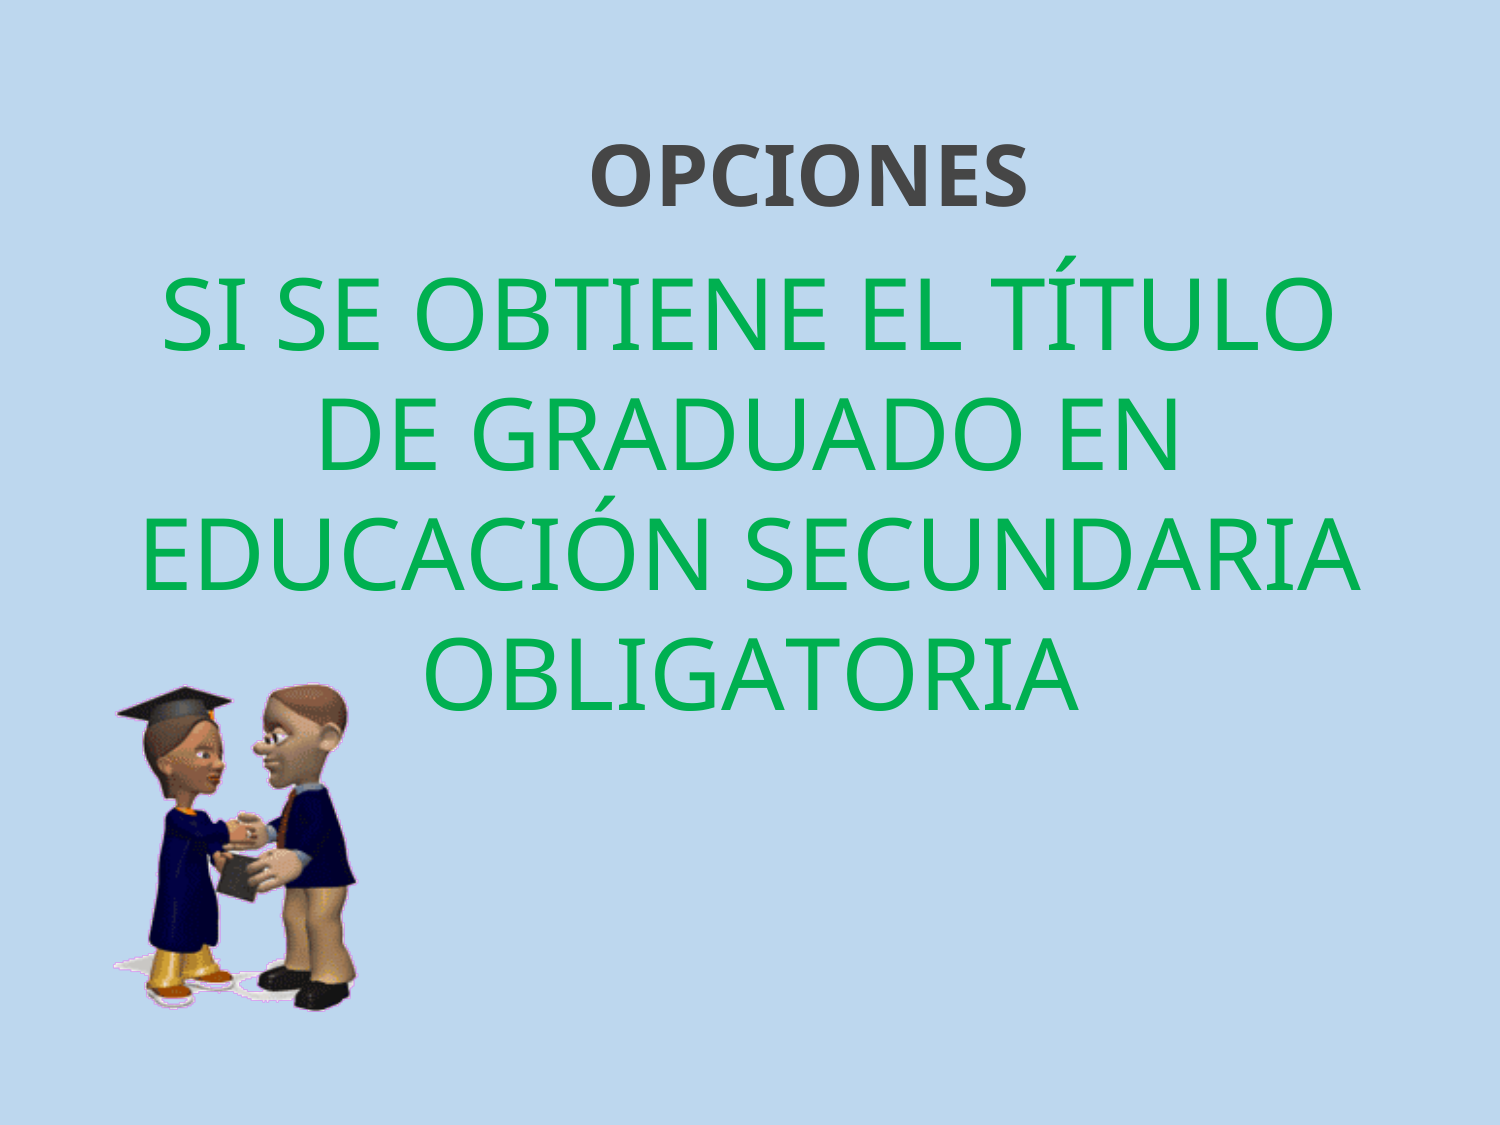

OPCIONES
SI SE OBTIENE EL TÍTULO DE GRADUADO EN EDUCACIÓN SECUNDARIA OBLIGATORIA